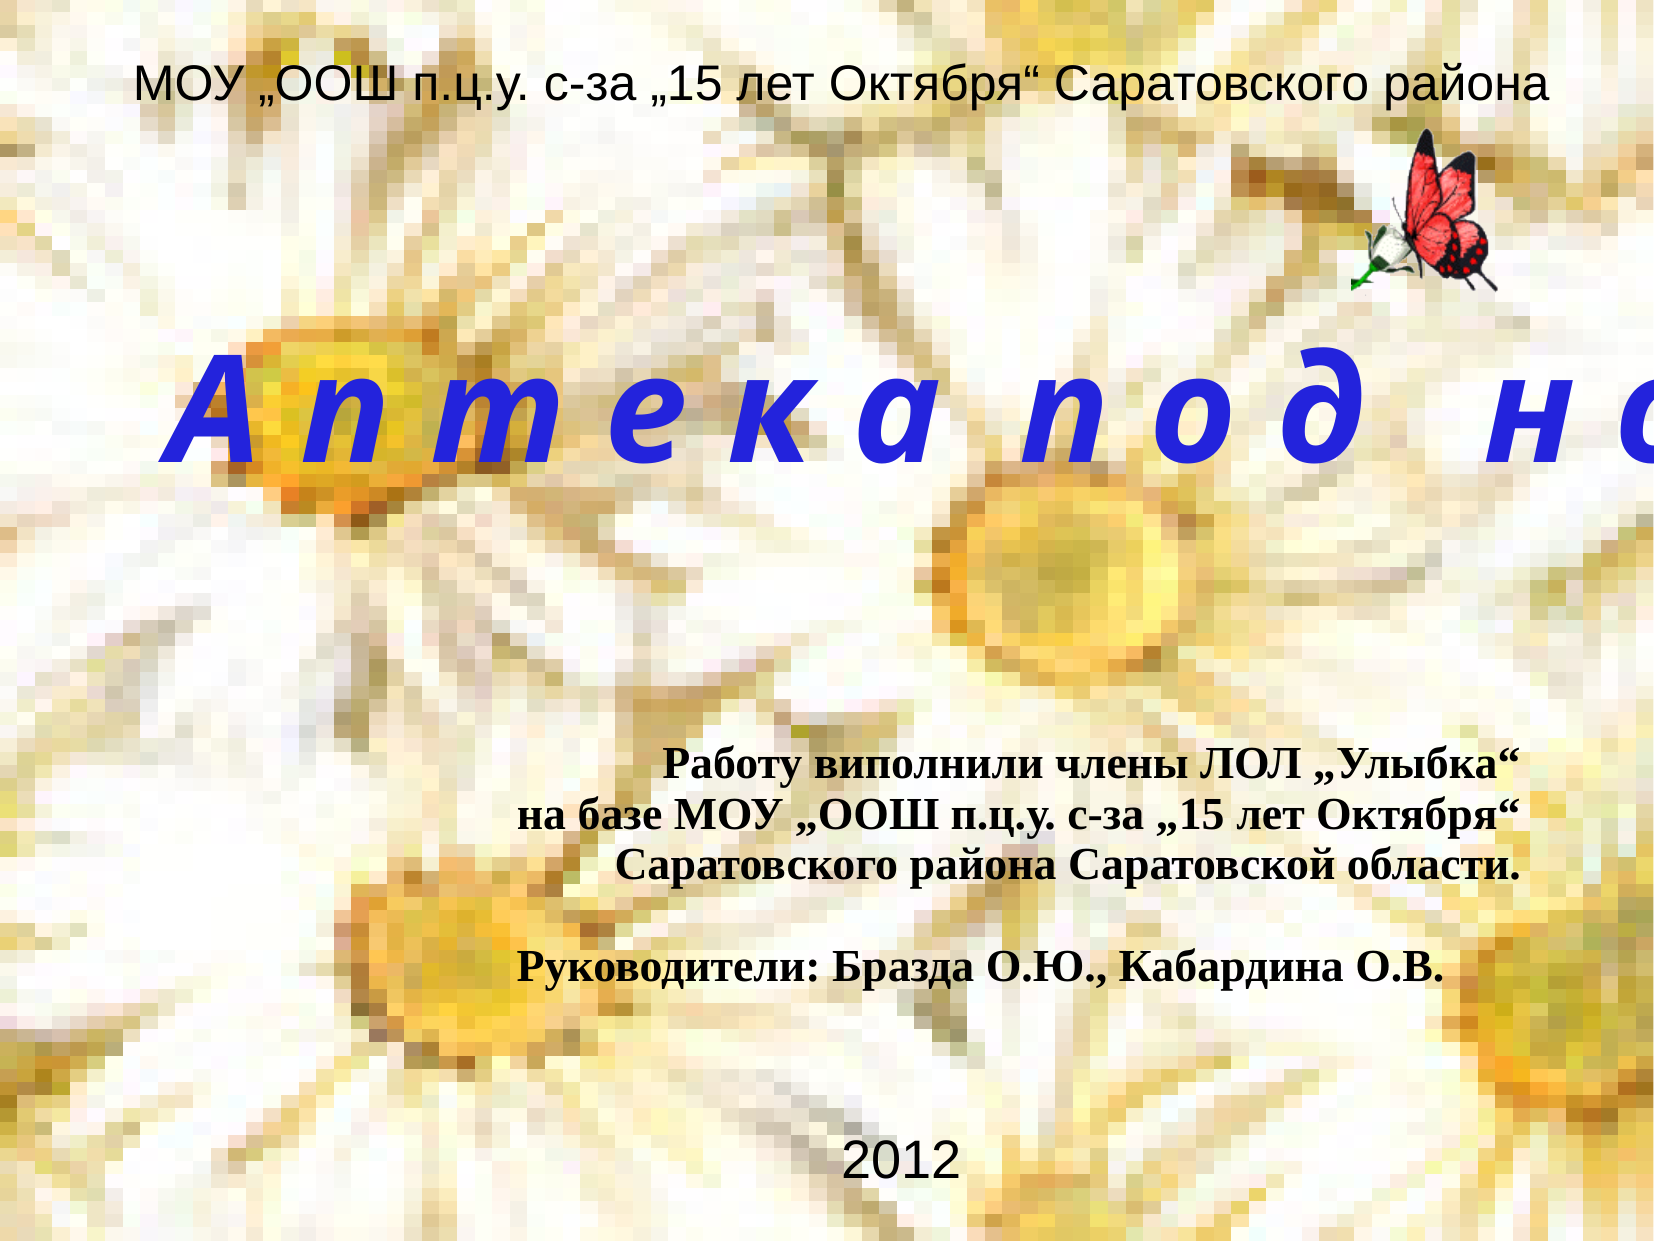

МОУ „ООШ п.ц.у. с-за „15 лет Октября“ Саратовского района
А п т е к а п о д н о г а м и
Работу виполнили члены ЛОЛ „Улыбка“
на базе МОУ „ООШ п.ц.у. с-за „15 лет Октября“
Саратовского района Саратовской области.
Руководители: Бразда О.Ю., Кабардина О.В.
2012